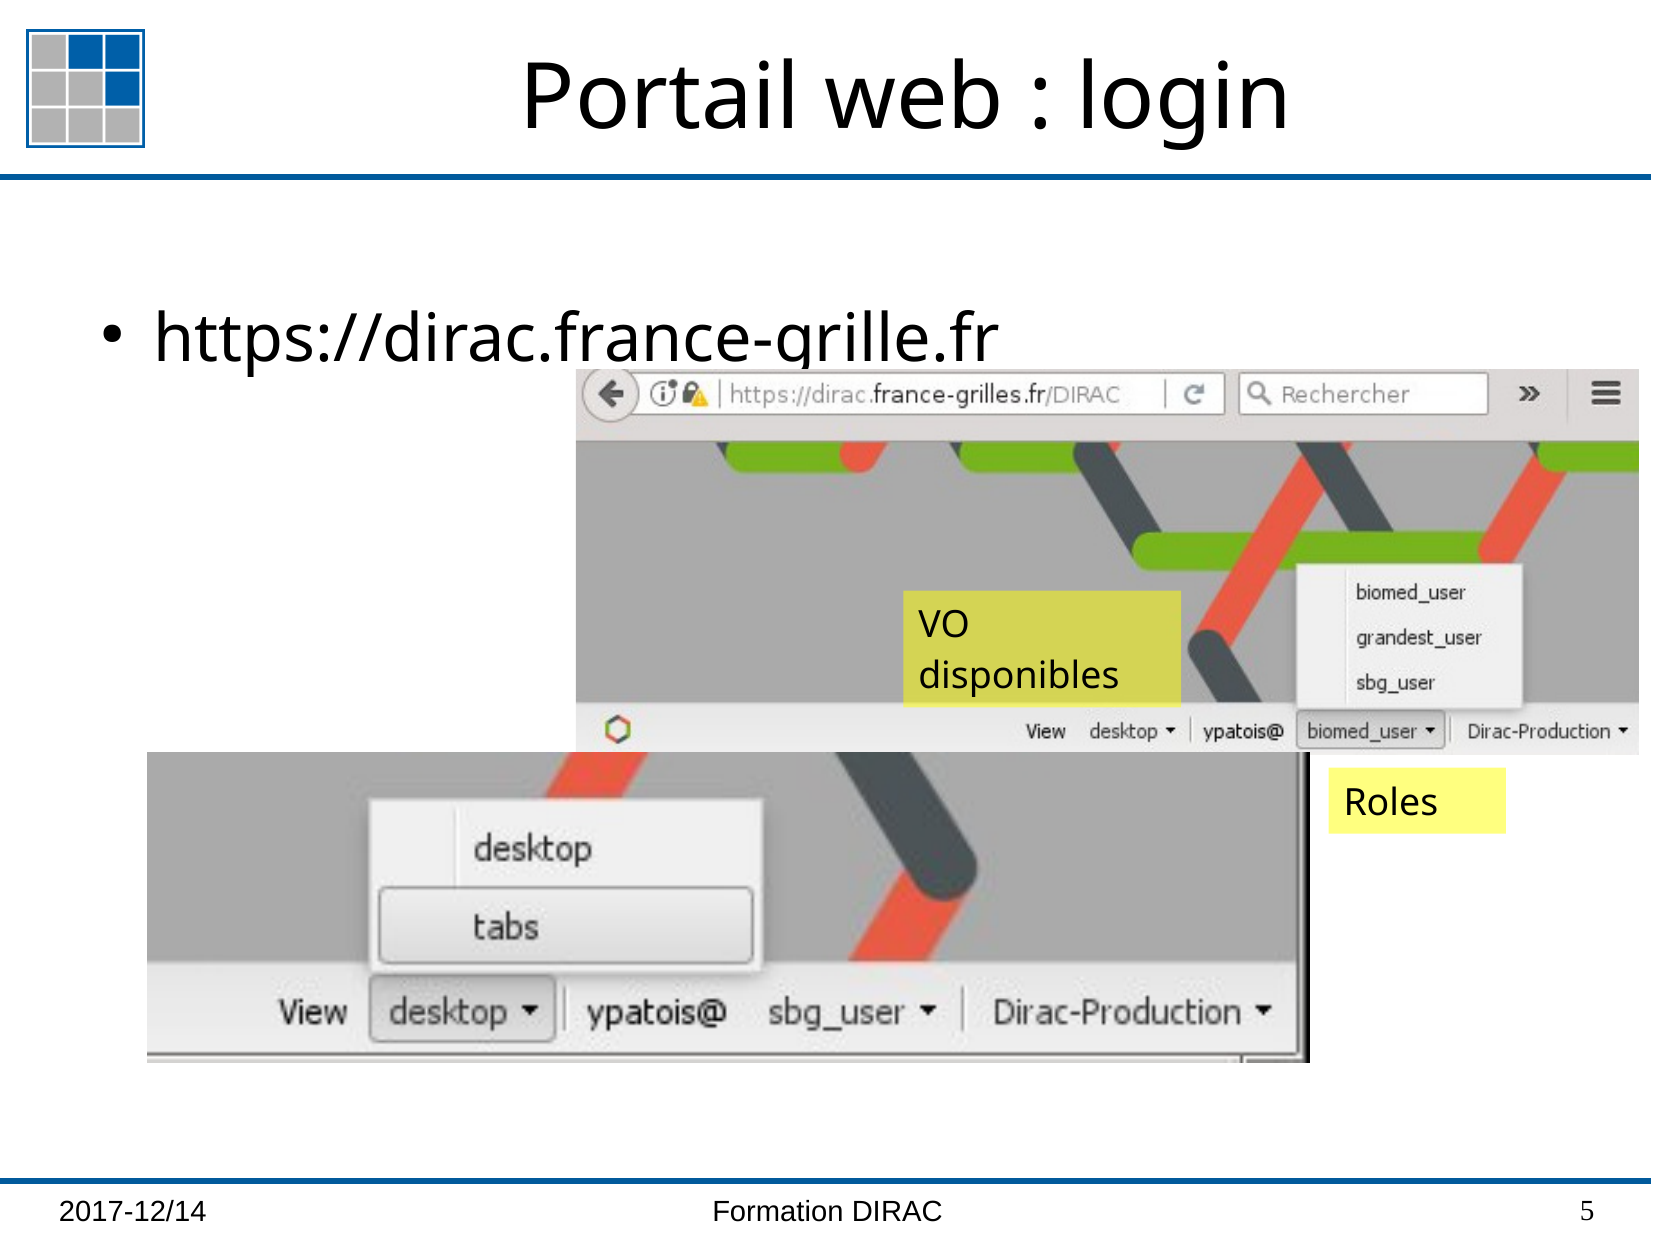

# Portail web : login
https://dirac.france-grille.fr
VO disponibles
Roles
March 2017
BELLE 2 - LAL